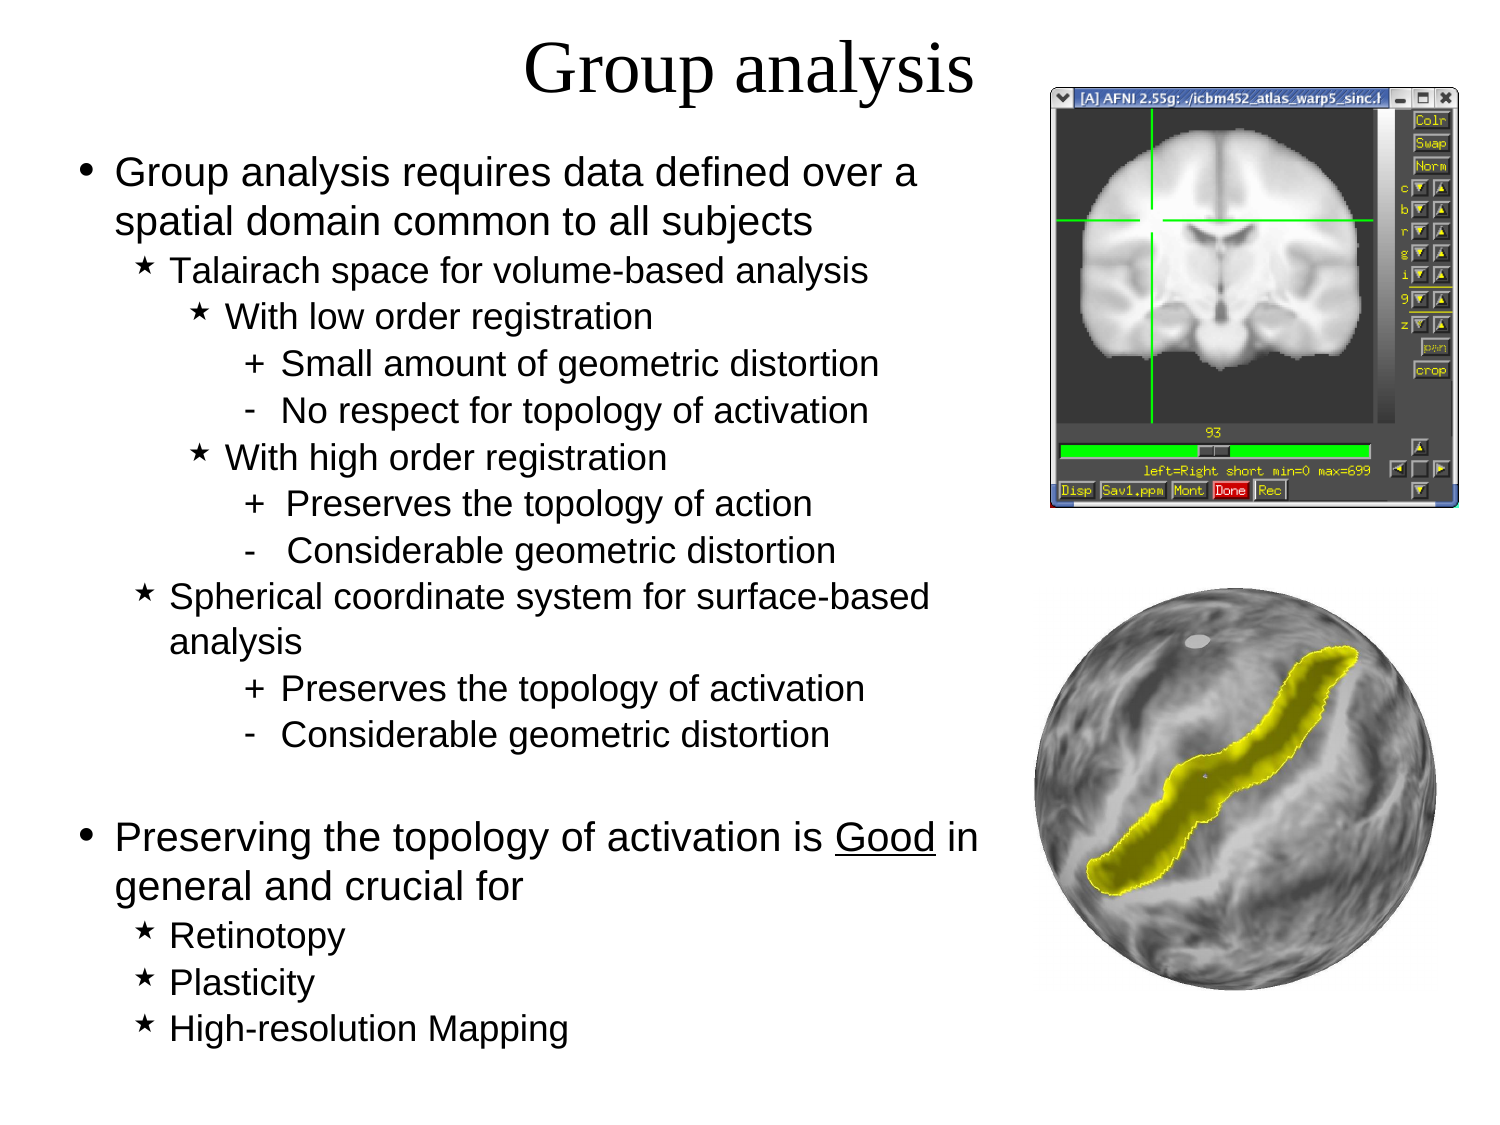

# Group analysis
Group analysis requires data defined over a spatial domain common to all subjects
Talairach space for volume-based analysis
With low order registration
+	Small amount of geometric distortion
No respect for topology of activation
With high order registration
+ Preserves the topology of action
- Considerable geometric distortion
Spherical coordinate system for surface-based analysis
+	Preserves the topology of activation
Considerable geometric distortion
Preserving the topology of activation is Good in general and crucial for
Retinotopy
Plasticity
High-resolution Mapping